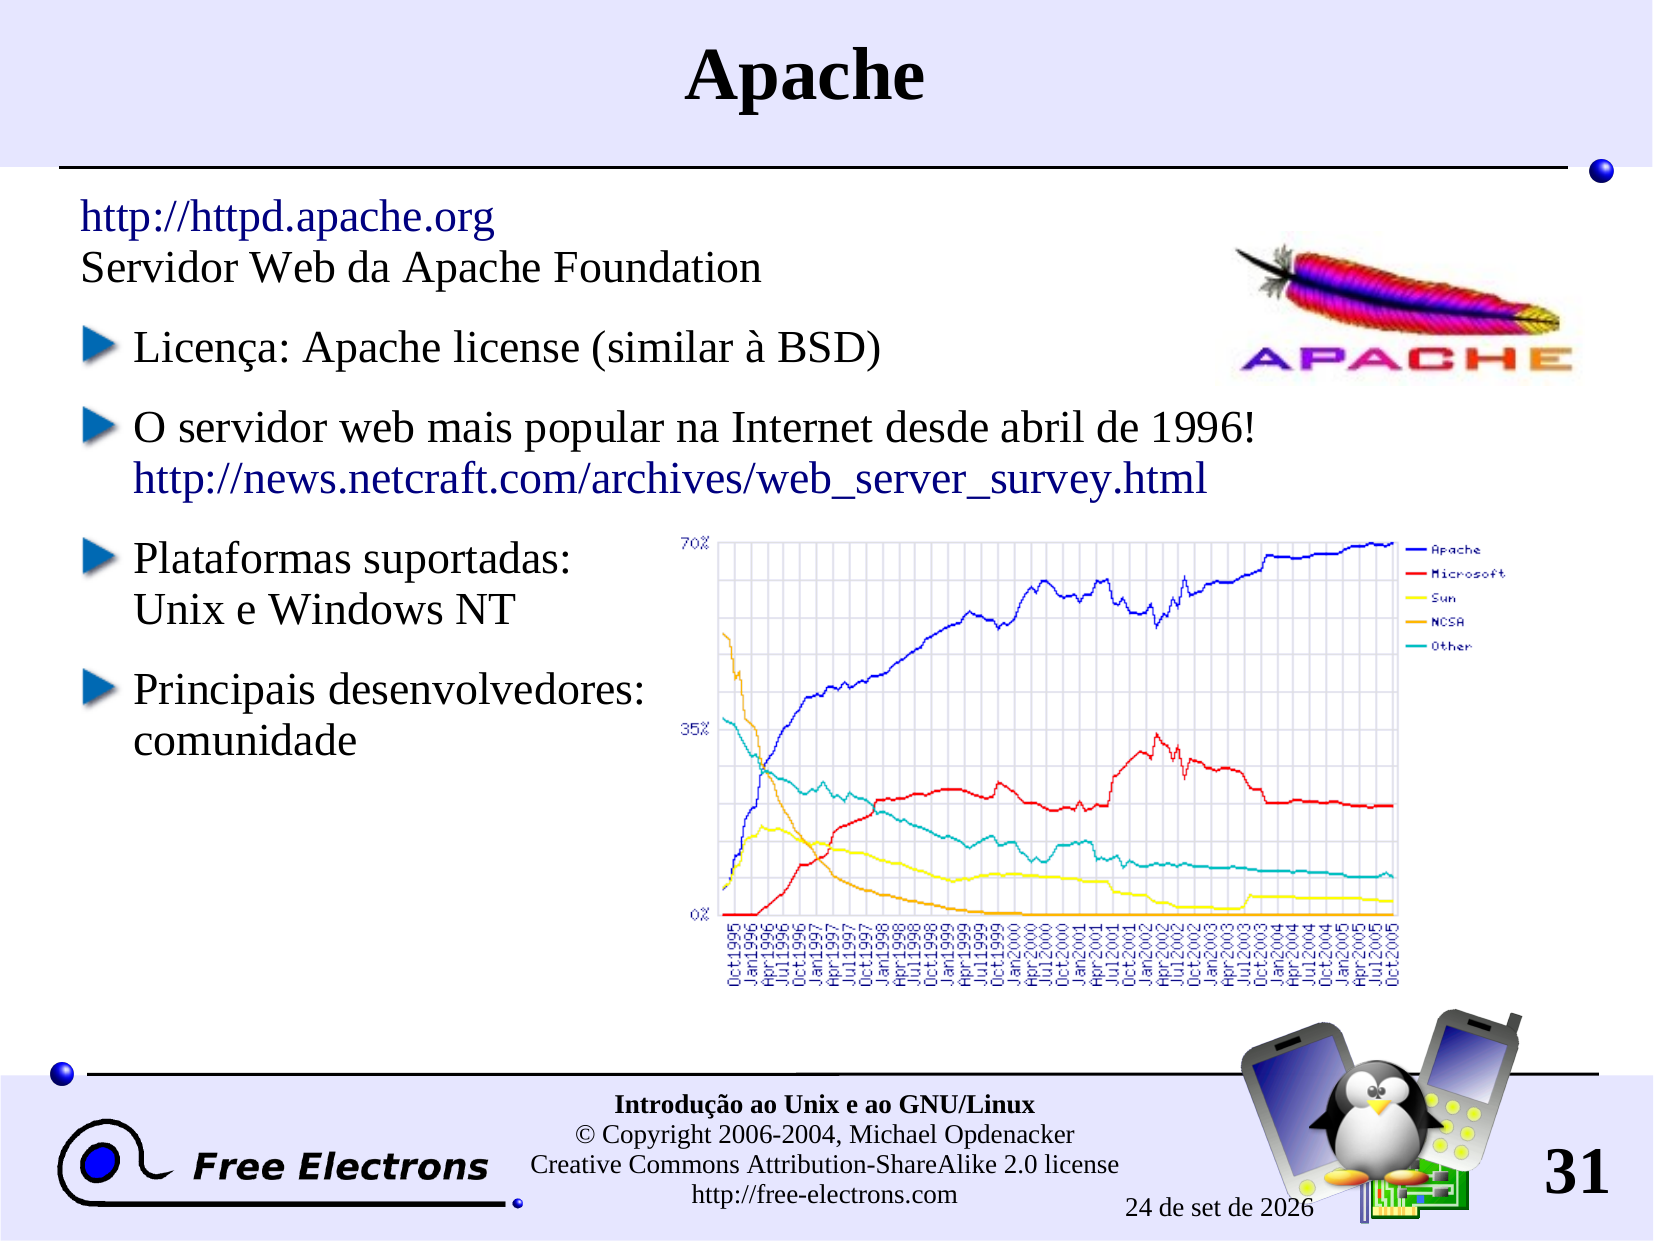

# Apache
http://httpd.apache.org
Servidor Web da Apache Foundation
Licença: Apache license (similar à BSD)
O servidor web mais popular na Internet desde abril de 1996!
http://news.netcraft.com/archives/web_server_survey.html
Plataformas suportadas:
Unix e Windows NT
Principais desenvolvedores:
comunidade